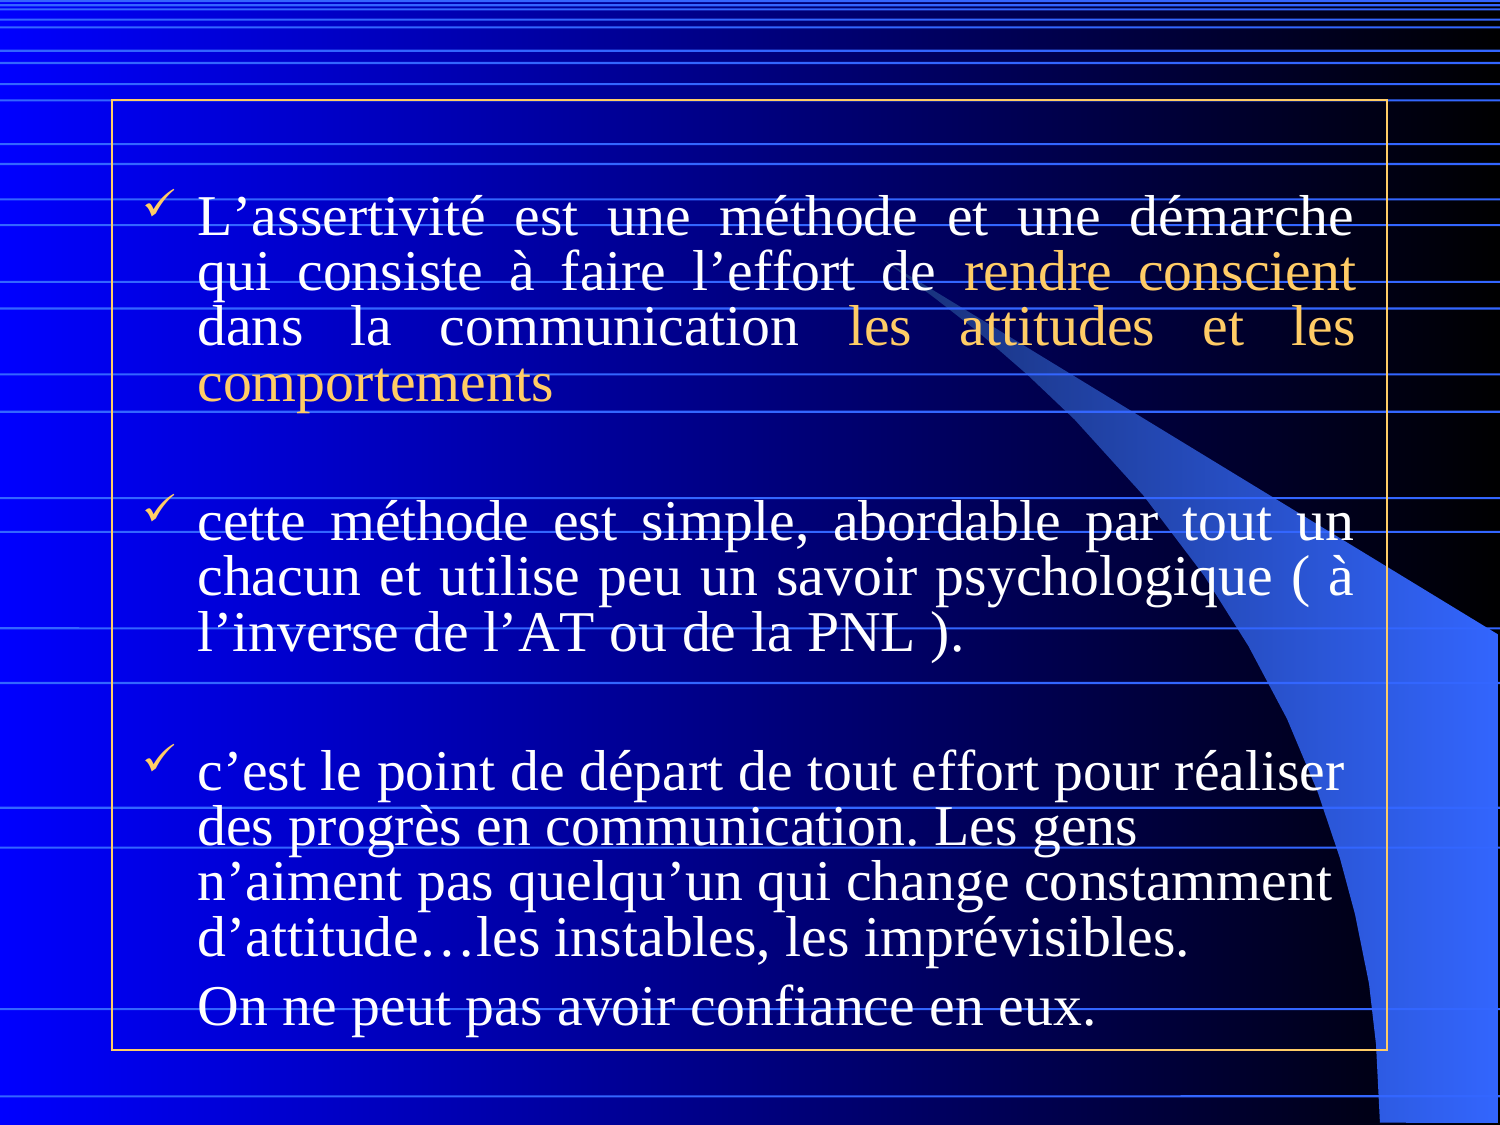

# L’assertivité est une méthode et une démarche qui consiste à faire l’effort de rendre conscient dans la communication les attitudes et les comportements
cette méthode est simple, abordable par tout un chacun et utilise peu un savoir psychologique ( à l’inverse de l’AT ou de la PNL ).
c’est le point de départ de tout effort pour réaliser des progrès en communication. Les gens n’aiment pas quelqu’un qui change constamment d’attitude…les instables, les imprévisibles.
On ne peut pas avoir confiance en eux.